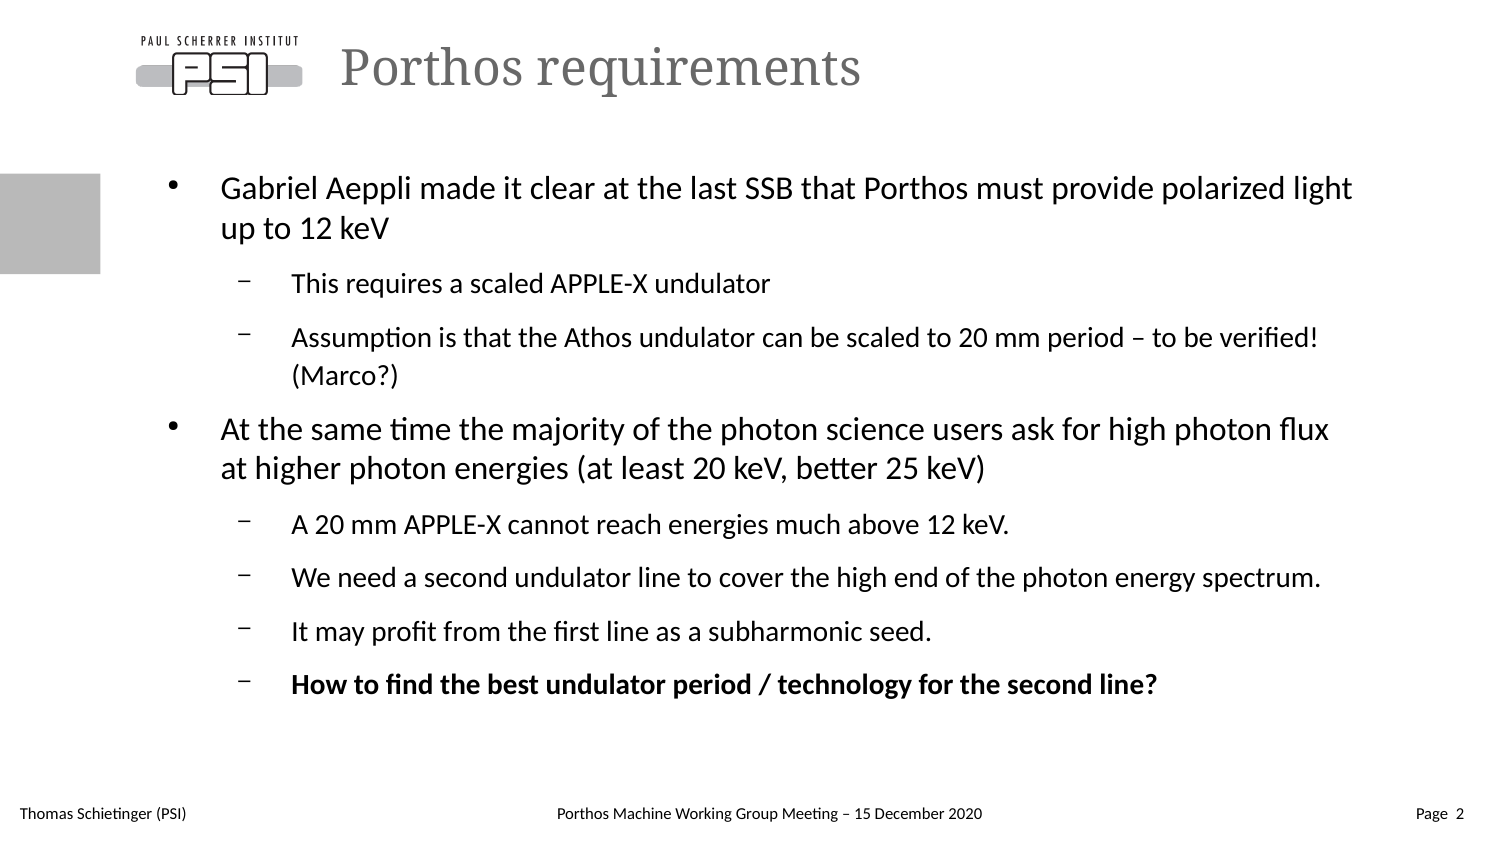

# Porthos requirements
Gabriel Aeppli made it clear at the last SSB that Porthos must provide polarized light up to 12 keV
This requires a scaled APPLE-X undulator
Assumption is that the Athos undulator can be scaled to 20 mm period – to be verified! (Marco?)
At the same time the majority of the photon science users ask for high photon flux at higher photon energies (at least 20 keV, better 25 keV)
A 20 mm APPLE-X cannot reach energies much above 12 keV.
We need a second undulator line to cover the high end of the photon energy spectrum.
It may profit from the first line as a subharmonic seed.
How to find the best undulator period / technology for the second line?